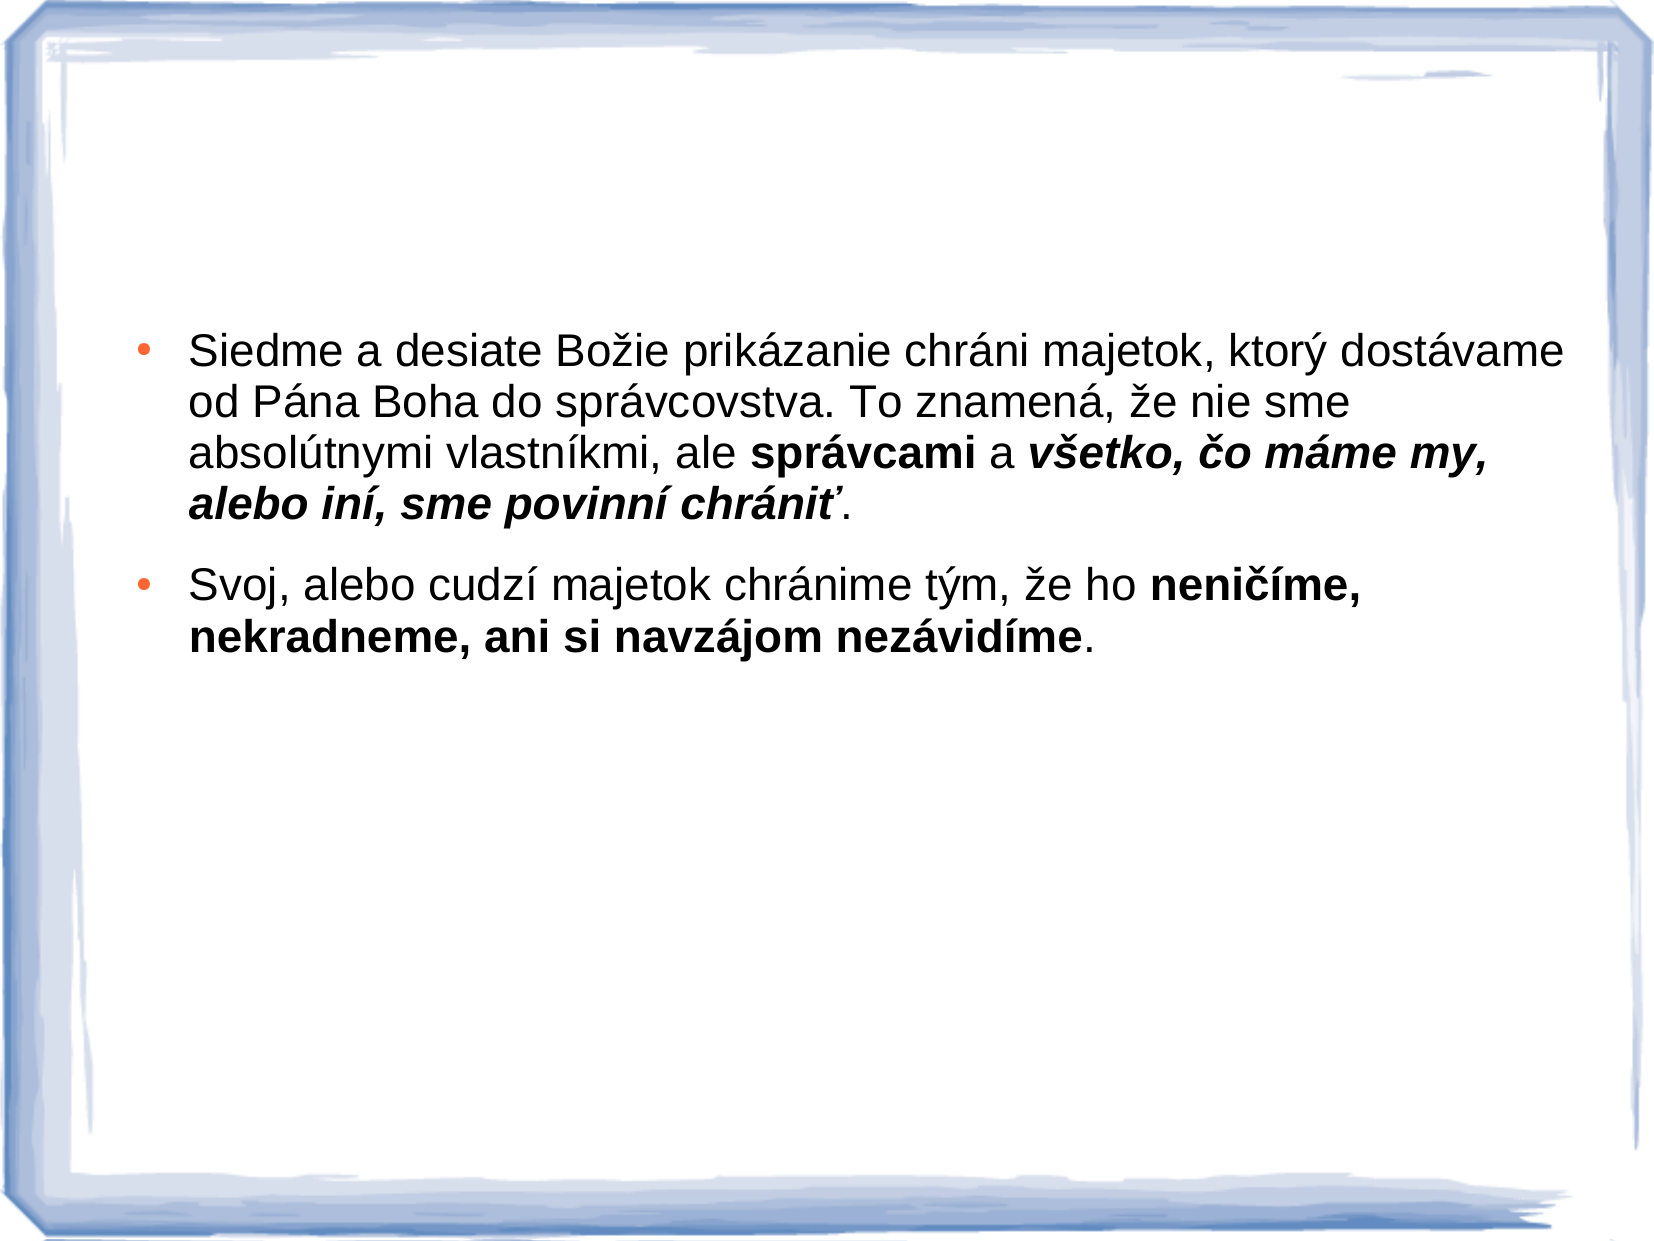

#
Siedme a desiate Božie prikázanie chráni majetok, ktorý dostávame od Pána Boha do správcovstva. To znamená, že nie sme absolútnymi vlastníkmi, ale správcami a všetko, čo máme my, alebo iní, sme povinní chrániť.
Svoj, alebo cudzí majetok chránime tým, že ho neničíme, nekradneme, ani si navzájom nezávidíme.